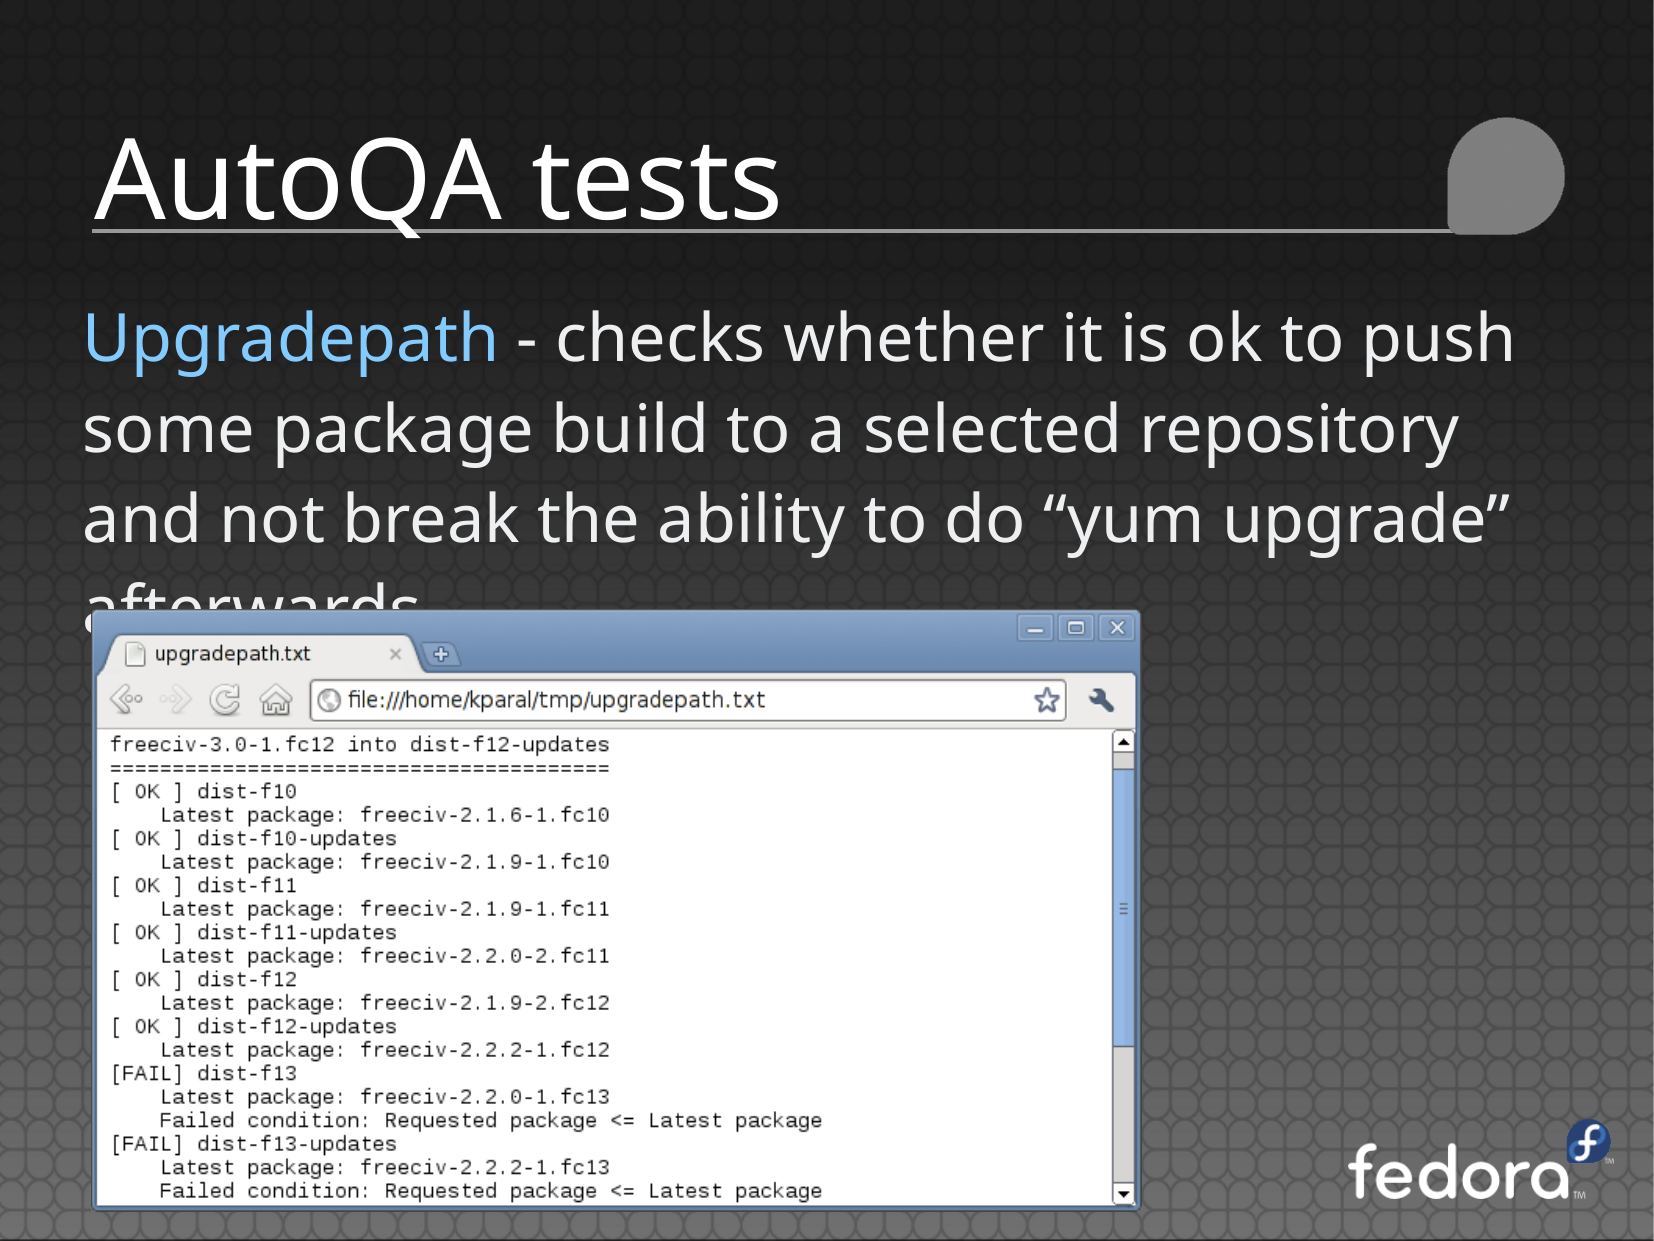

AutoQA tests
# Upgradepath - checks whether it is ok to push some package build to a selected repository and not break the ability to do “yum upgrade” afterwards